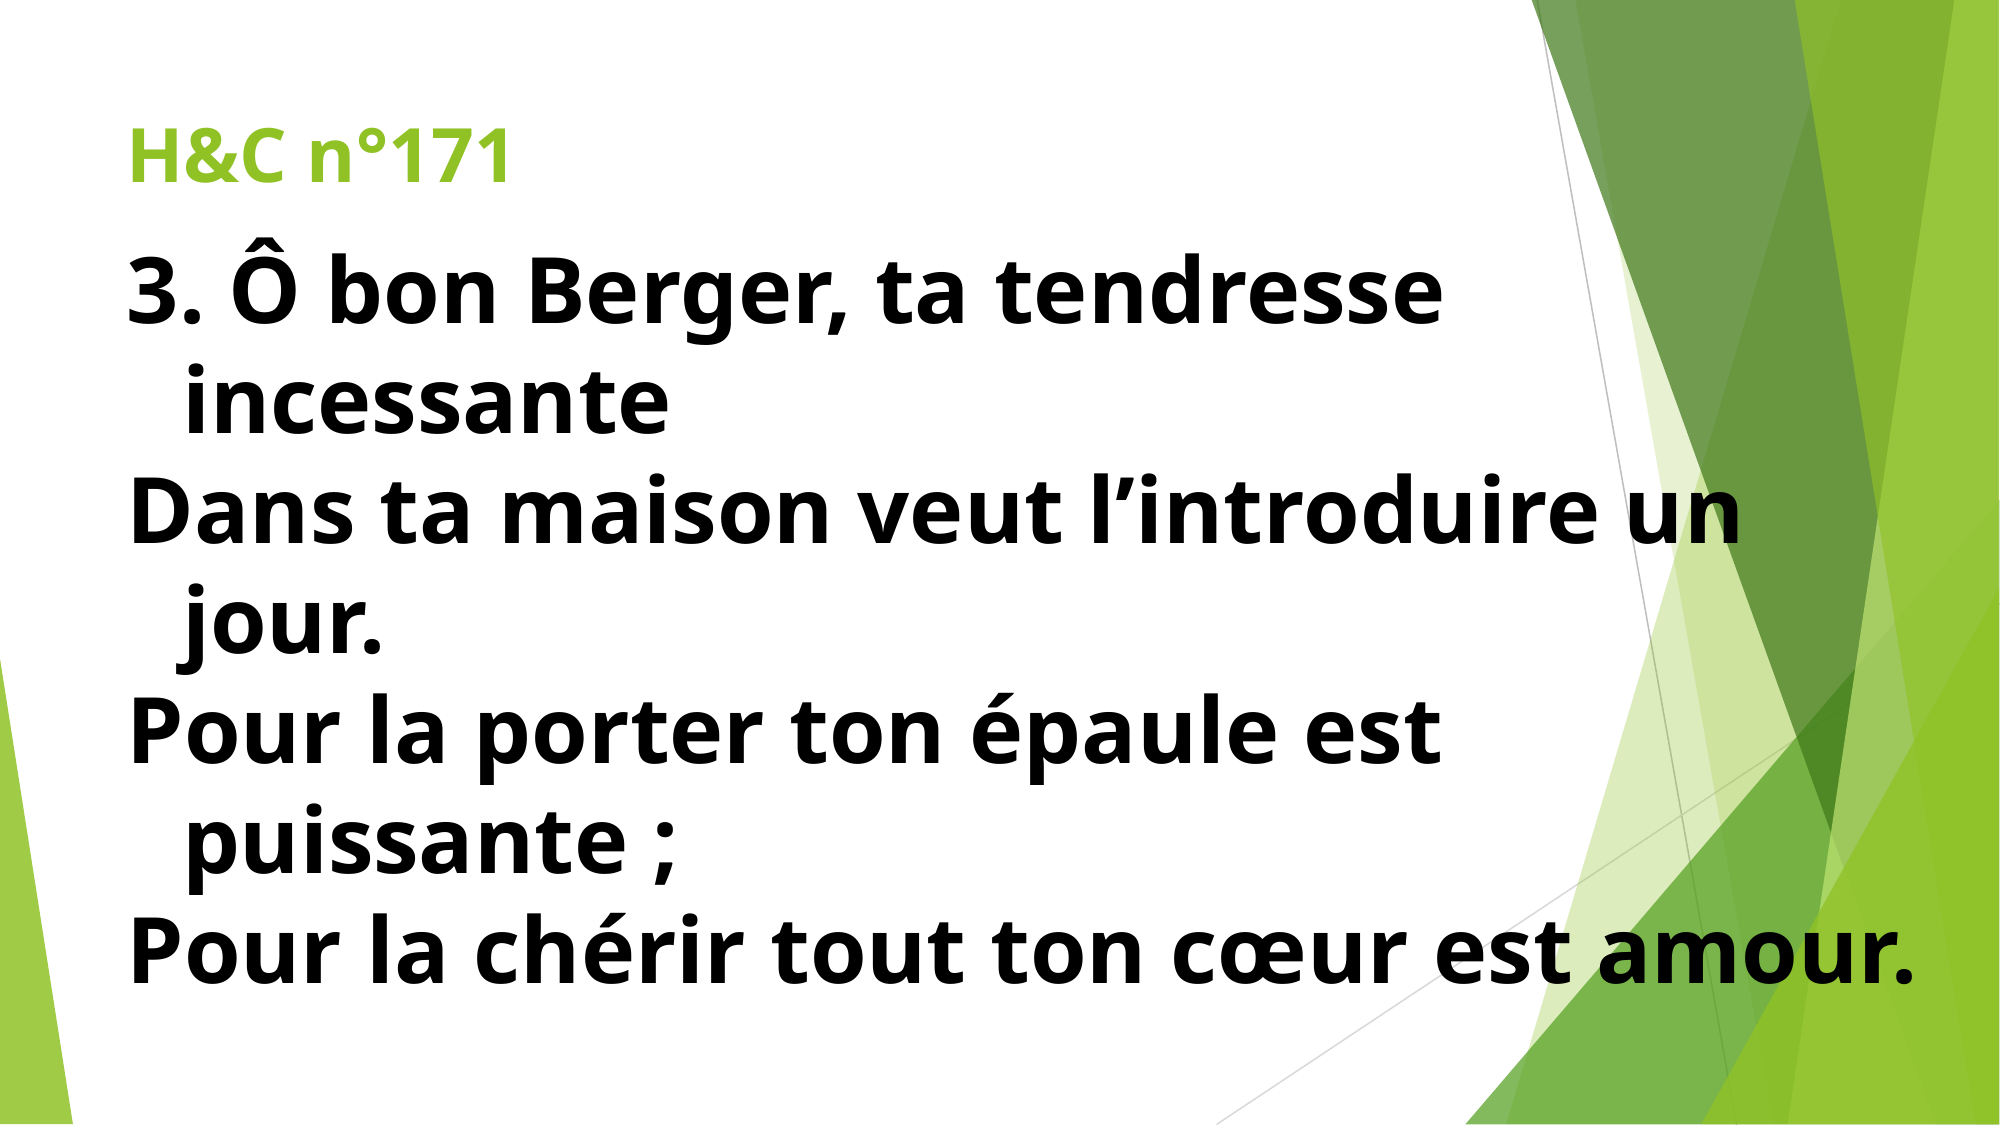

H&C n°171
3. Ô bon Berger, ta tendresse incessante
Dans ta maison veut l’introduire un jour.
Pour la porter ton épaule est puissante ;
Pour la chérir tout ton cœur est amour.